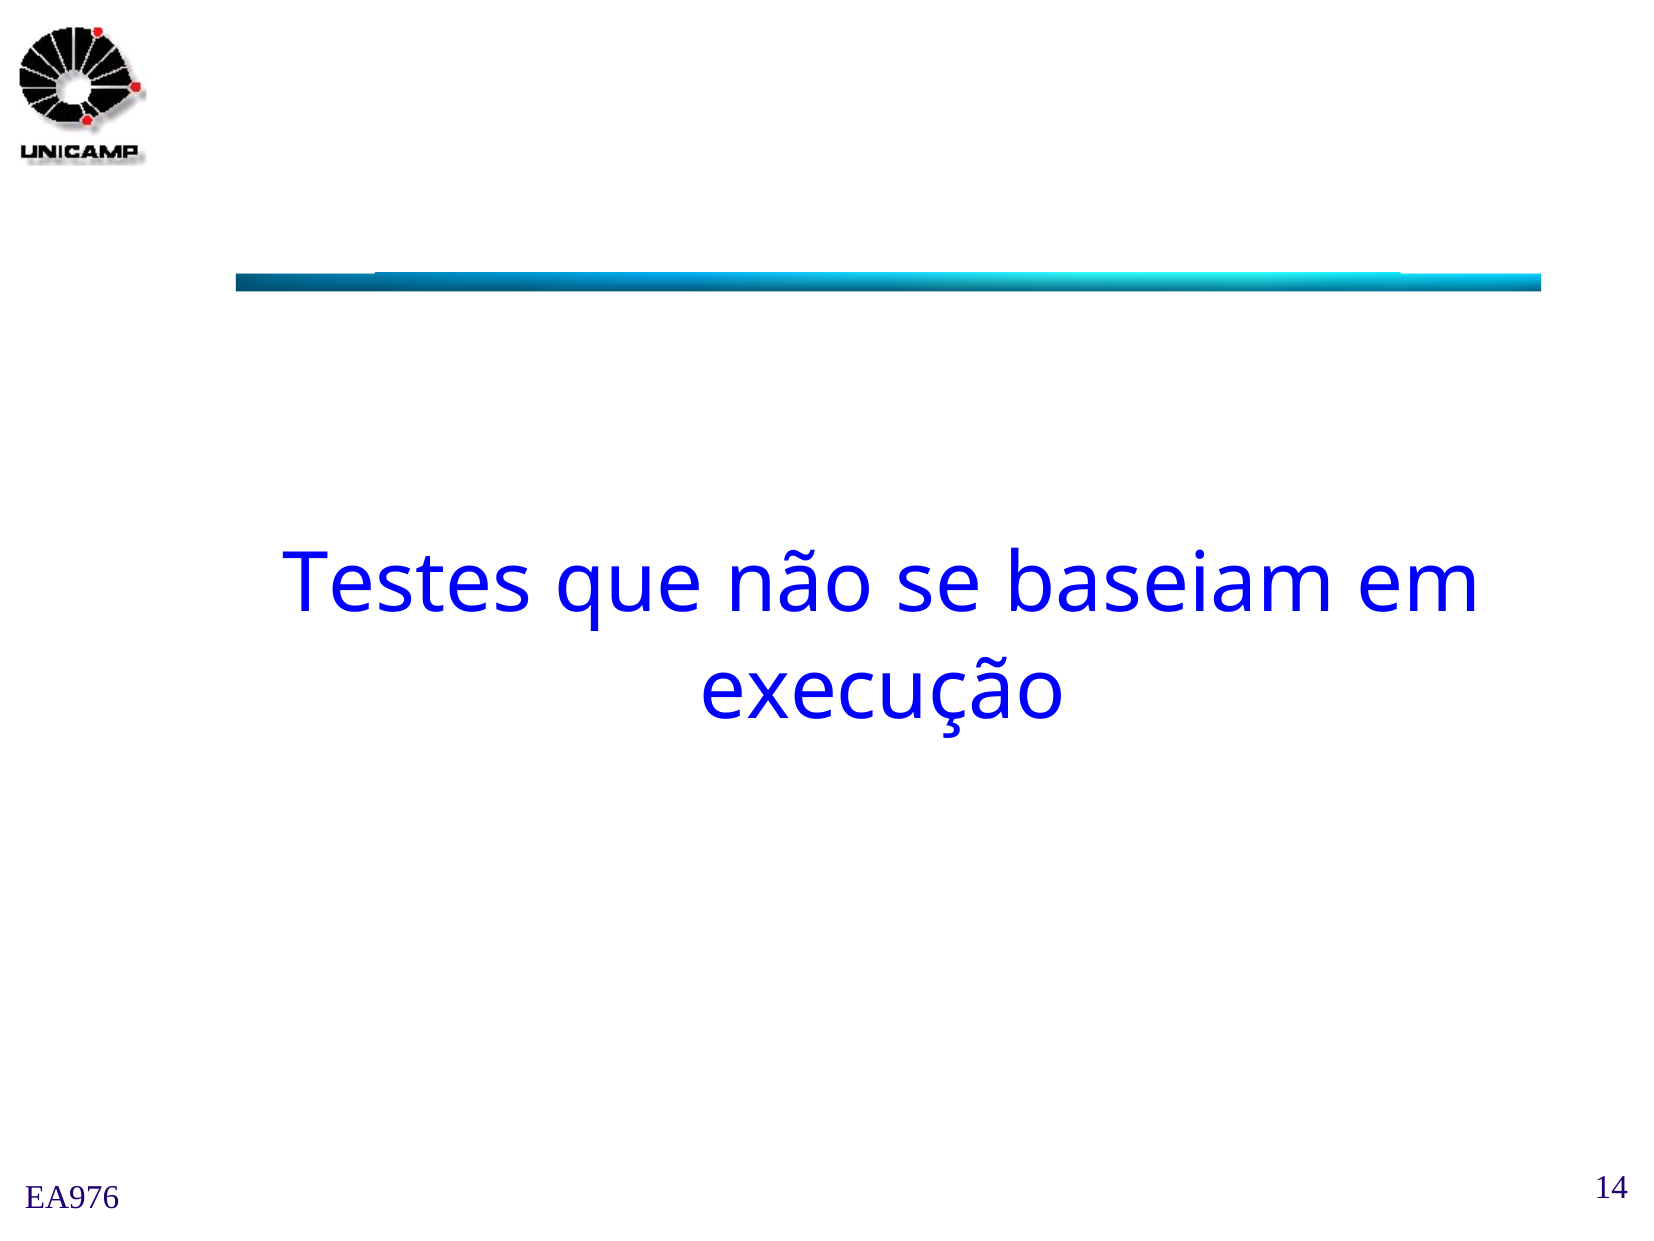

# Testes que não se baseiam em execução
14